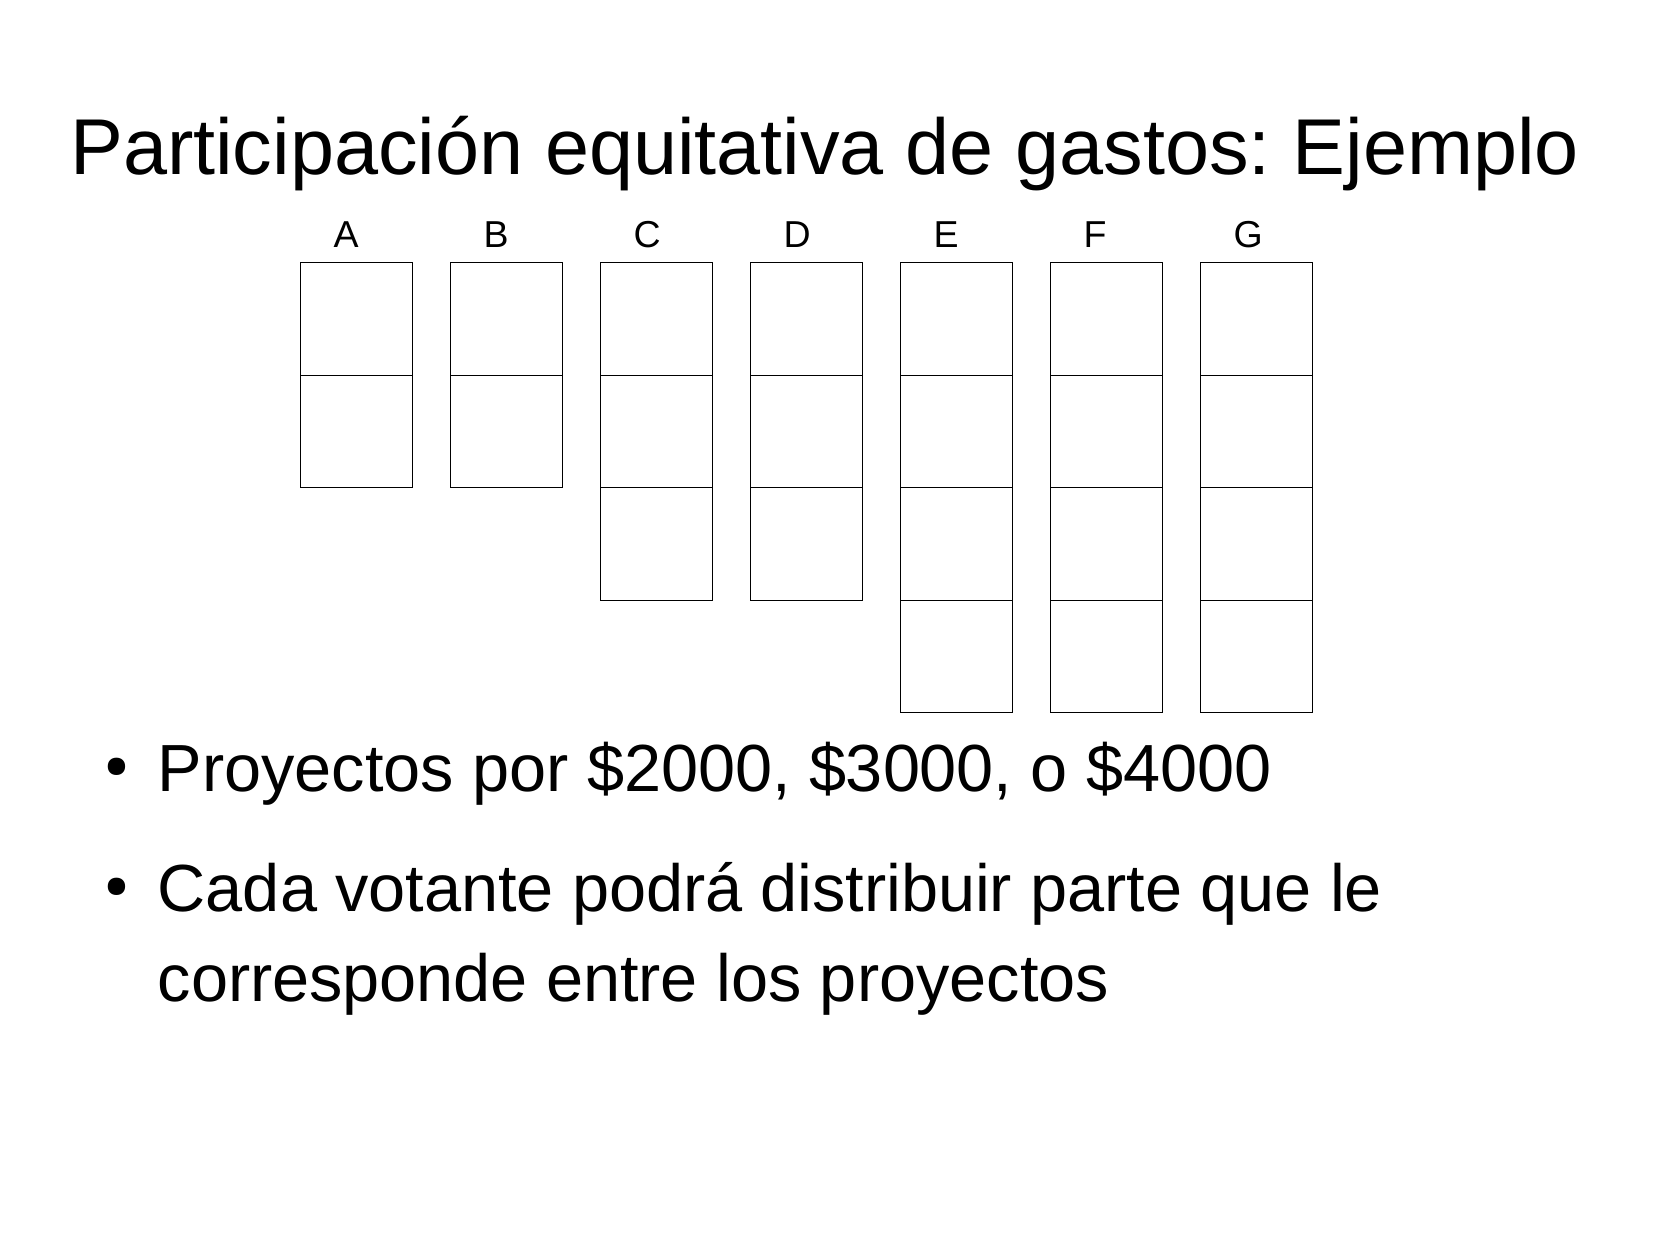

Participación equitativa de gastos: Ejemplo
C
D
G
A
B
E
F
# Proyectos por $2000, $3000, o $4000
Cada votante podrá distribuir parte que le corresponde entre los proyectos